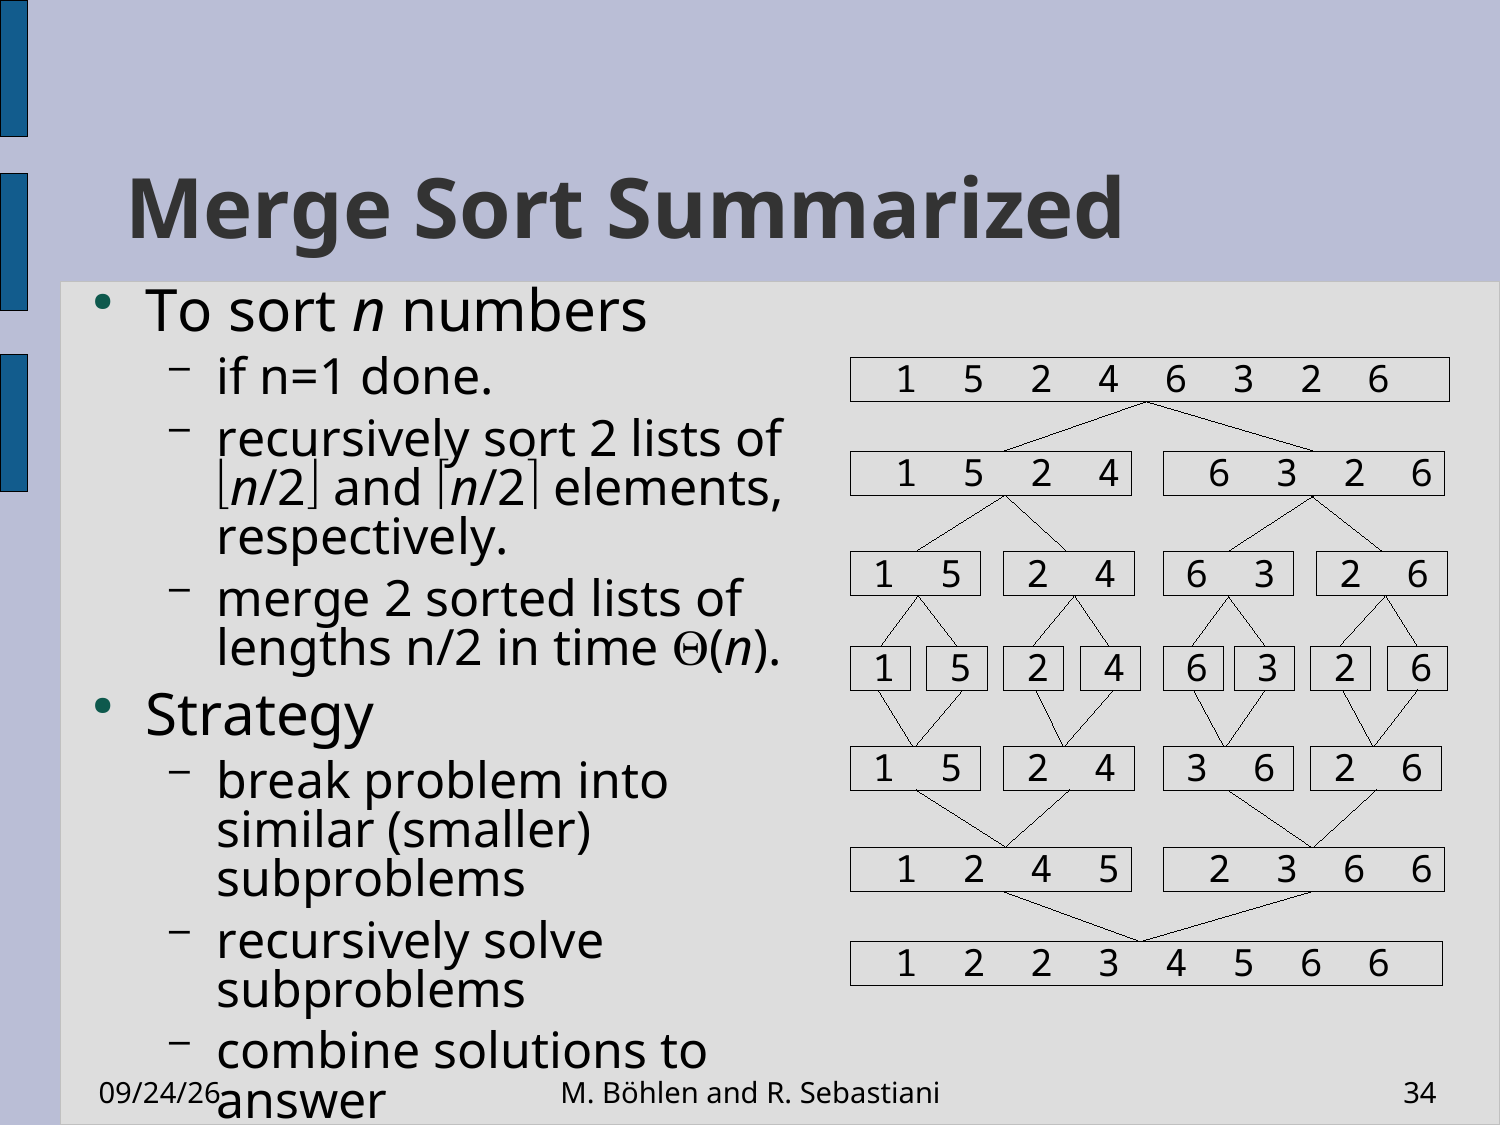

# Merge Sort Summarized
To sort n numbers
if n=1 done.
recursively sort 2 lists of
n/2 and n/2 elements, respectively.
merge 2 sorted lists of lengths n/2 in time (n).
Strategy
break problem into similar (smaller) subproblems
recursively solve subproblems
combine solutions to answer
 1 5 2 4 6 3 2 6
 1 5 2 4
 6 3 2 6
 1 5
 2 4
 6 3
 2 6
 1
 5
 2
 4
 6
 3
 2
 6
 1 5
 2 4
 3 6
 2 6
 1 2 4 5
 2 3 6 6
 1 2 2 3 4 5 6 6
M. Böhlen and R. Sebastiani
34